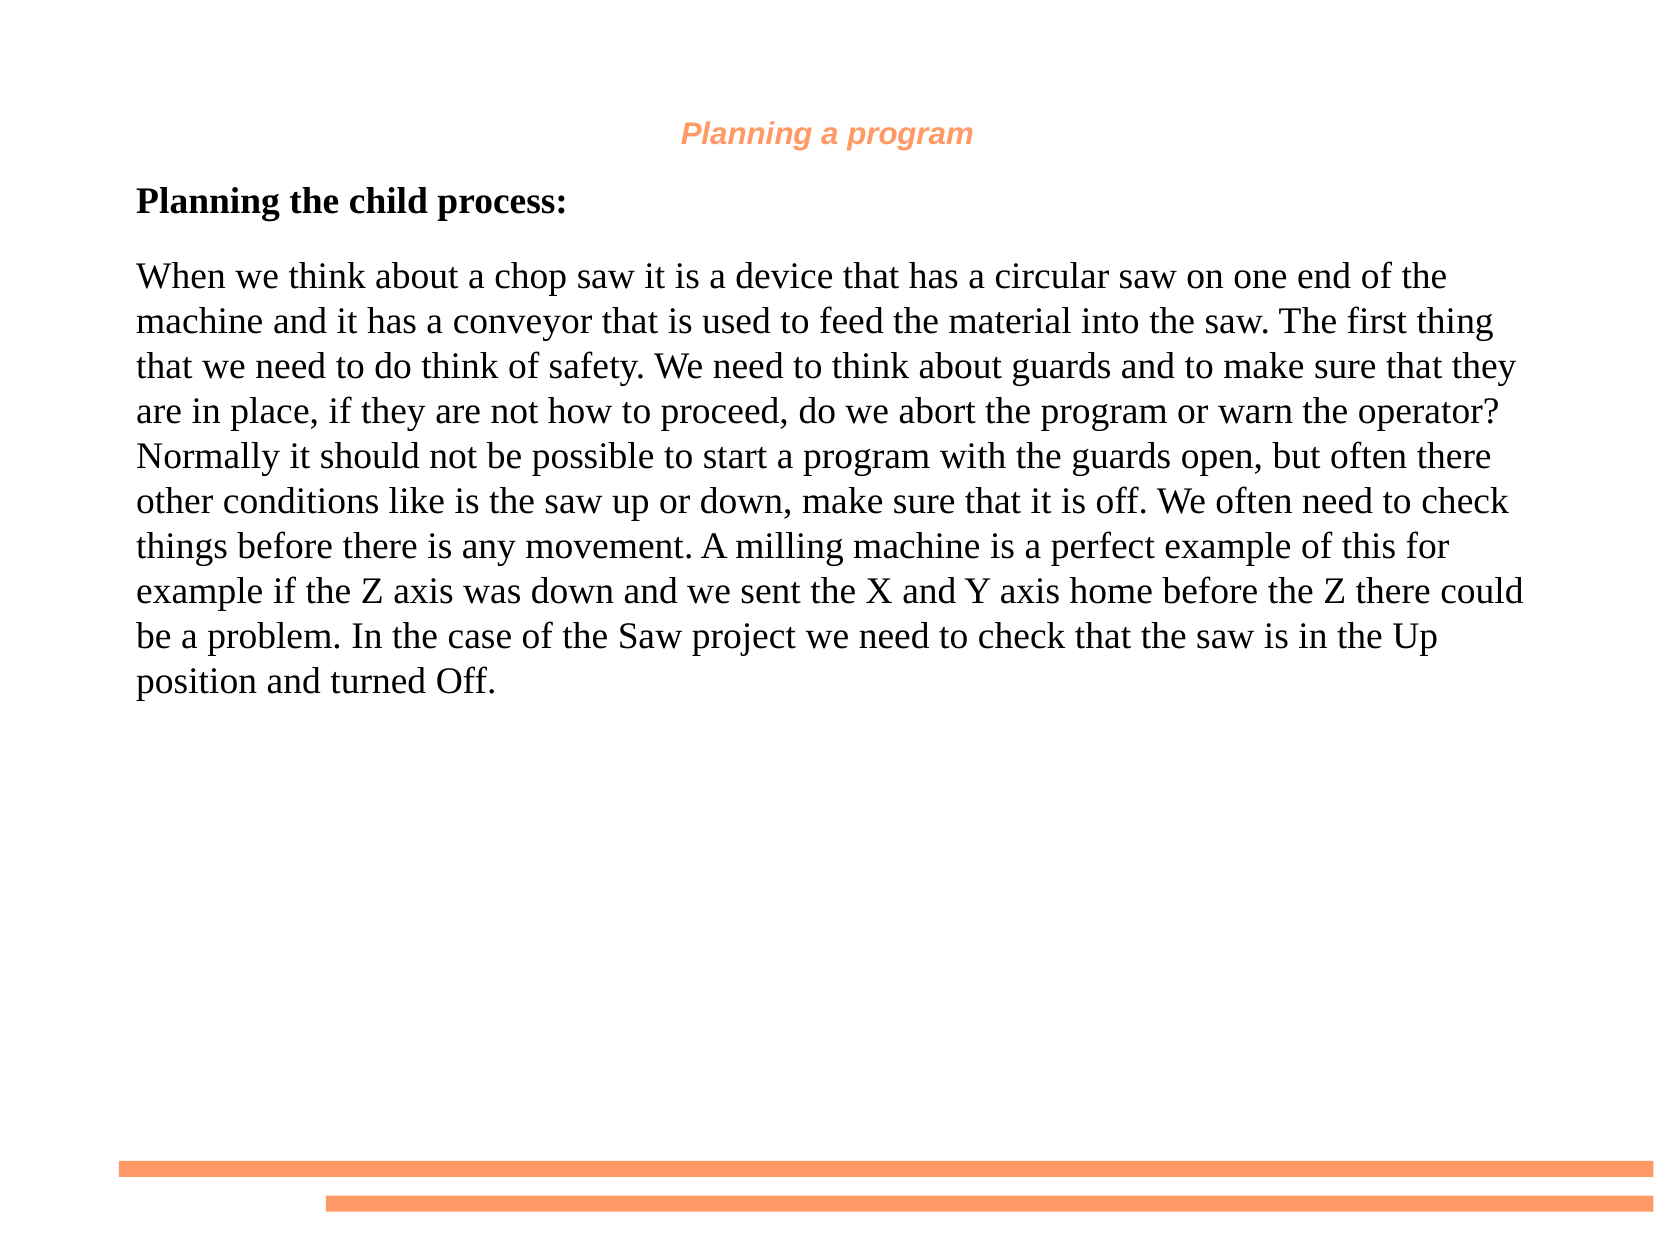

# Planning a program
Planning the child process:
When we think about a chop saw it is a device that has a circular saw on one end of the machine and it has a conveyor that is used to feed the material into the saw. The first thing that we need to do think of safety. We need to think about guards and to make sure that they are in place, if they are not how to proceed, do we abort the program or warn the operator? Normally it should not be possible to start a program with the guards open, but often there other conditions like is the saw up or down, make sure that it is off. We often need to check things before there is any movement. A milling machine is a perfect example of this for example if the Z axis was down and we sent the X and Y axis home before the Z there could be a problem. In the case of the Saw project we need to check that the saw is in the Up position and turned Off.